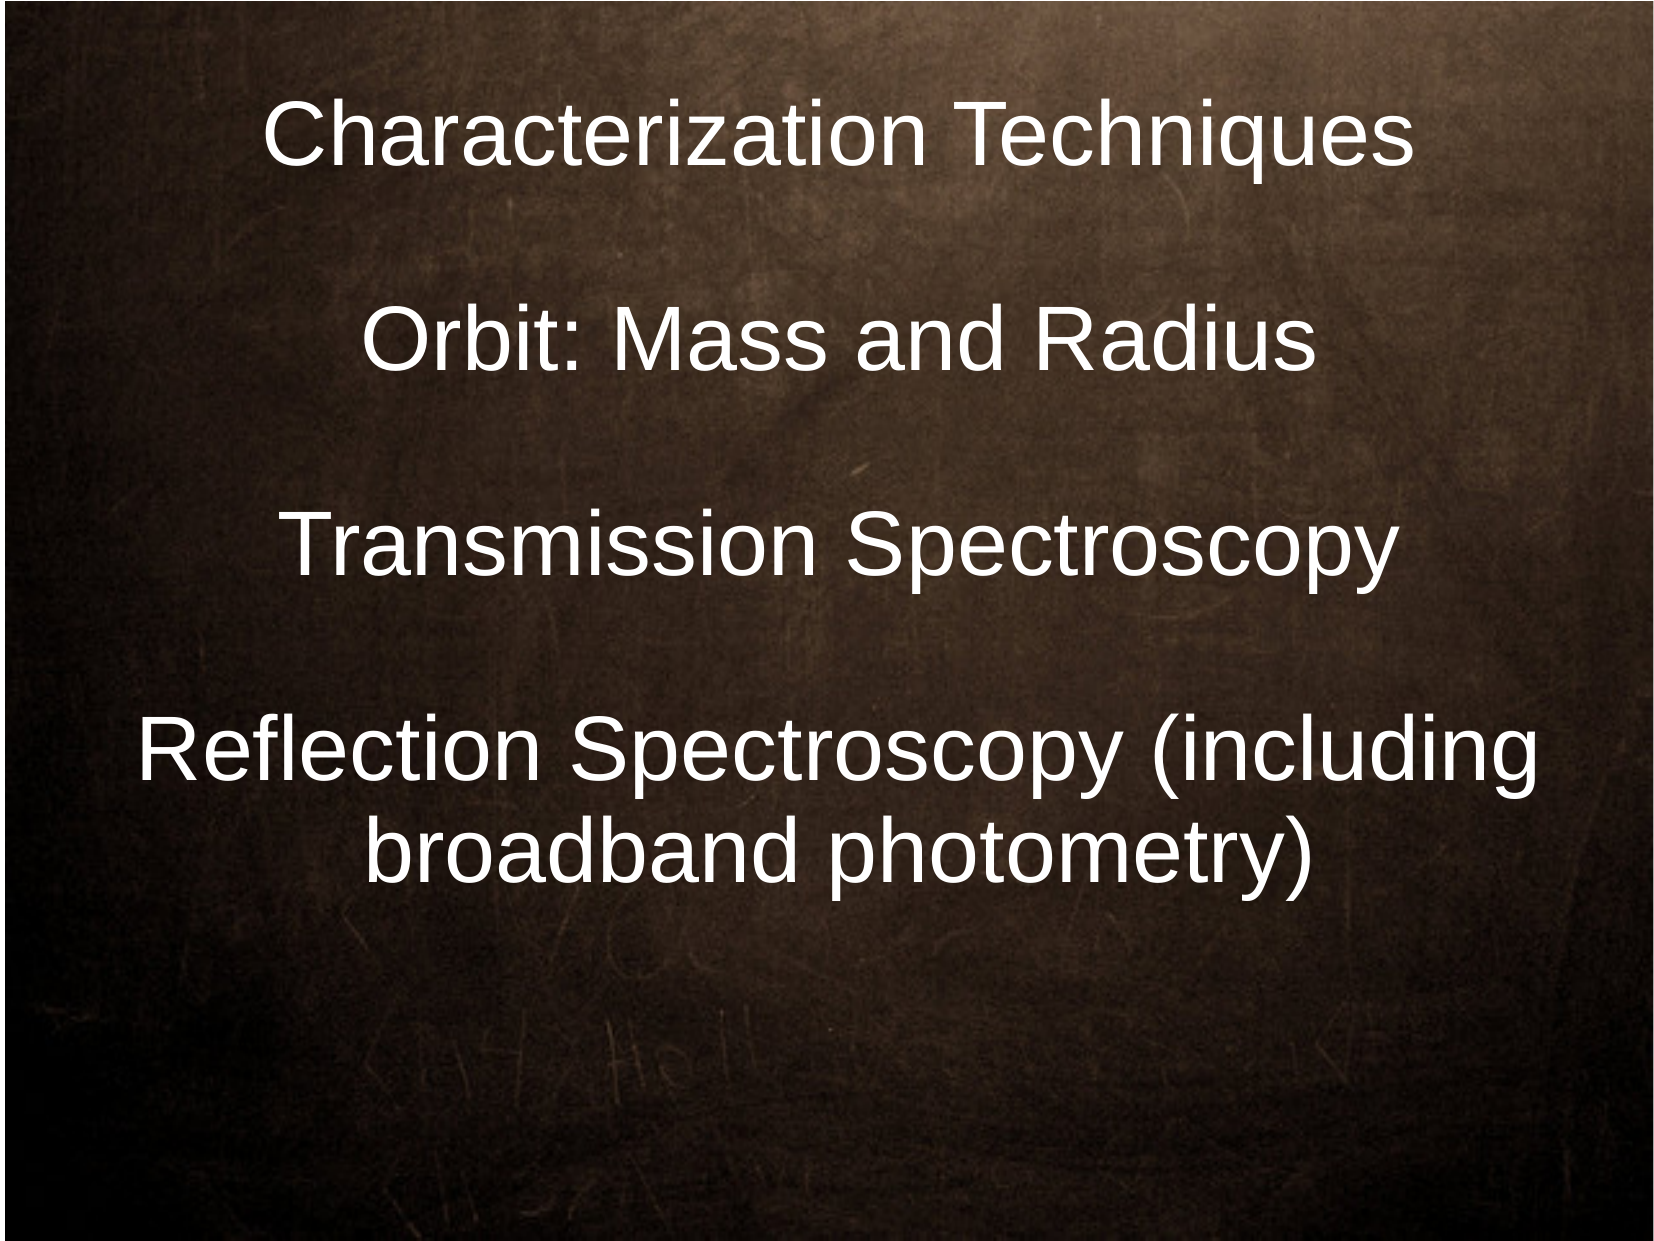

Characterization Techniques
Orbit: Mass and Radius
Transmission Spectroscopy
Reflection Spectroscopy (including broadband photometry)